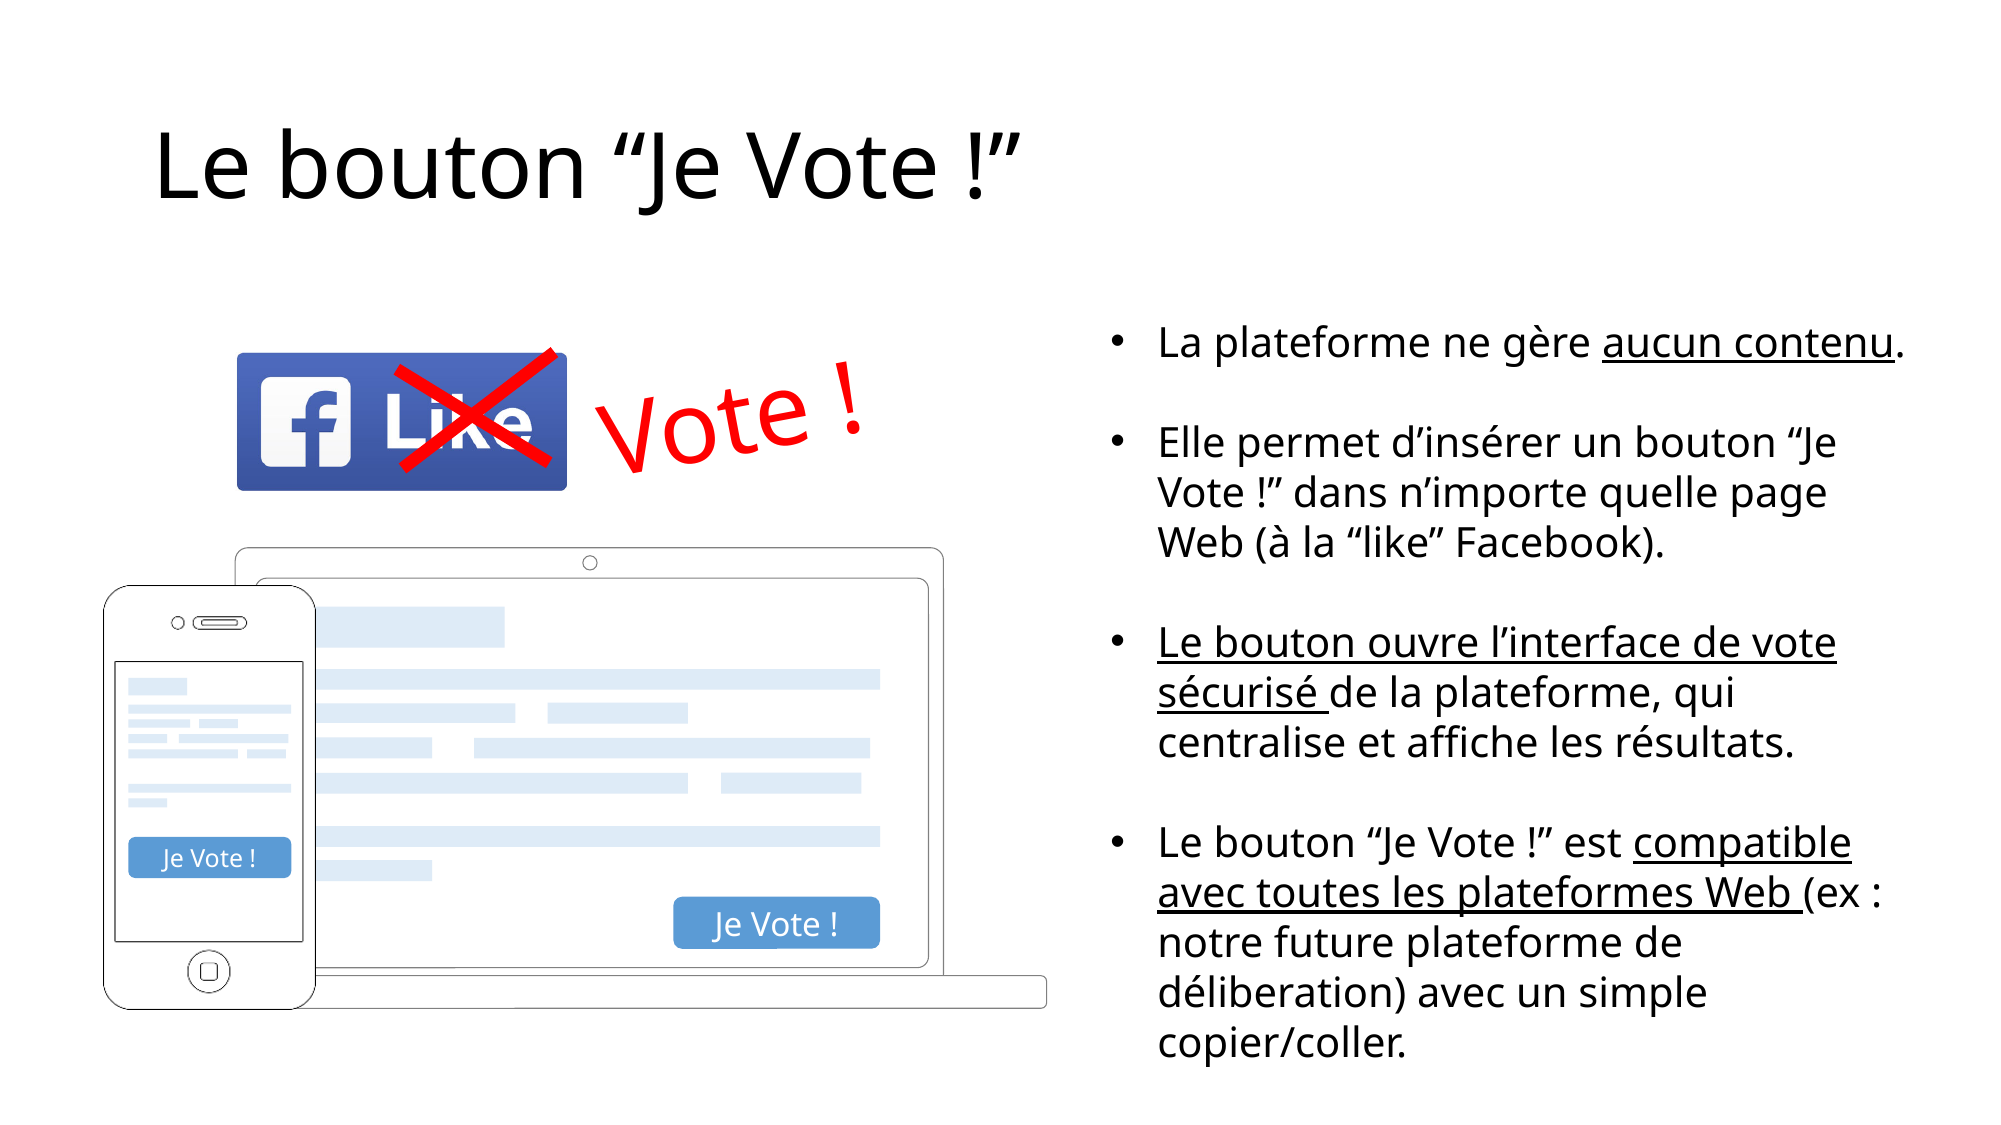

# Le bouton “Je Vote !”
La plateforme ne gère aucun contenu.
Elle permet d’insérer un bouton “Je Vote !” dans n’importe quelle page Web (à la “like” Facebook).
Le bouton ouvre l’interface de vote sécurisé de la plateforme, qui centralise et affiche les résultats.
Le bouton “Je Vote !” est compatible avec toutes les plateformes Web (ex : notre future plateforme de déliberation) avec un simple copier/coller.
Vote !
Je Vote !
Je Vote !